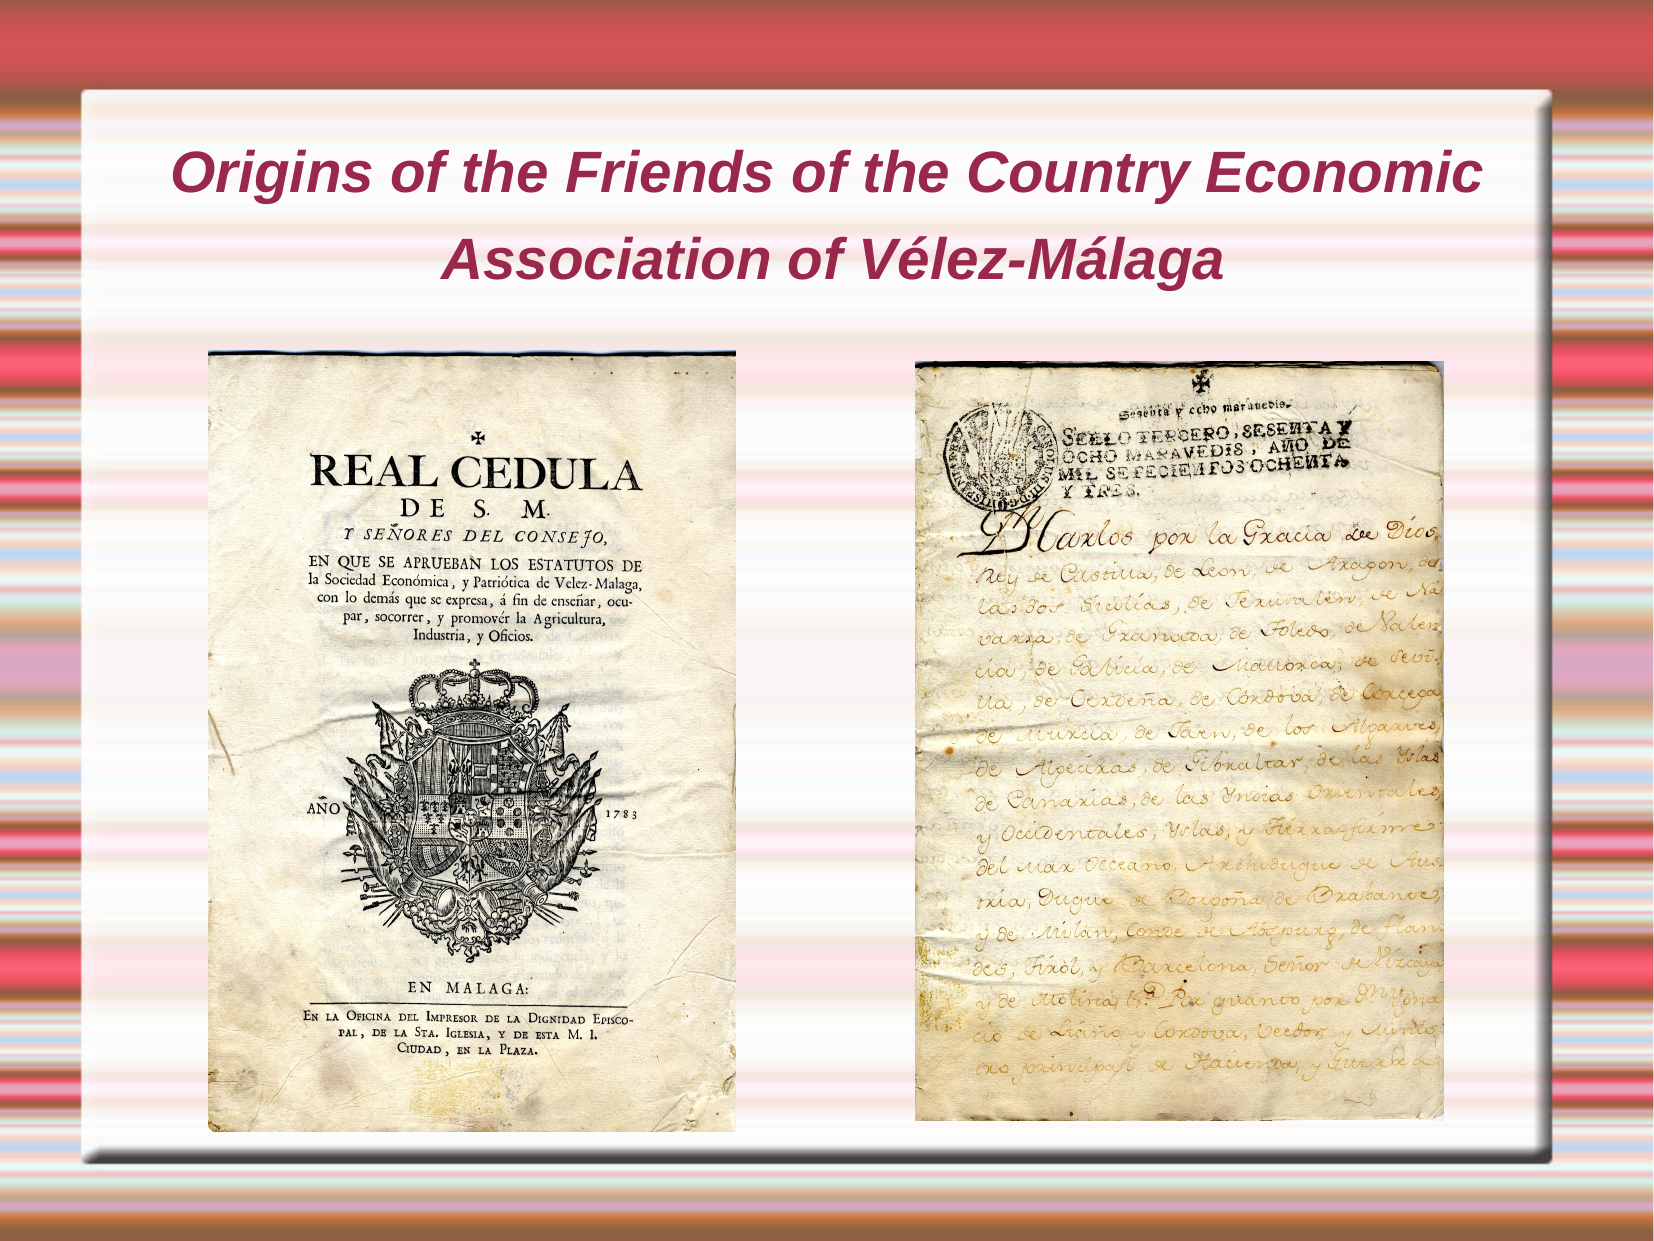

# Origins of the Friends of the Country Economic Association of Vélez-Málaga